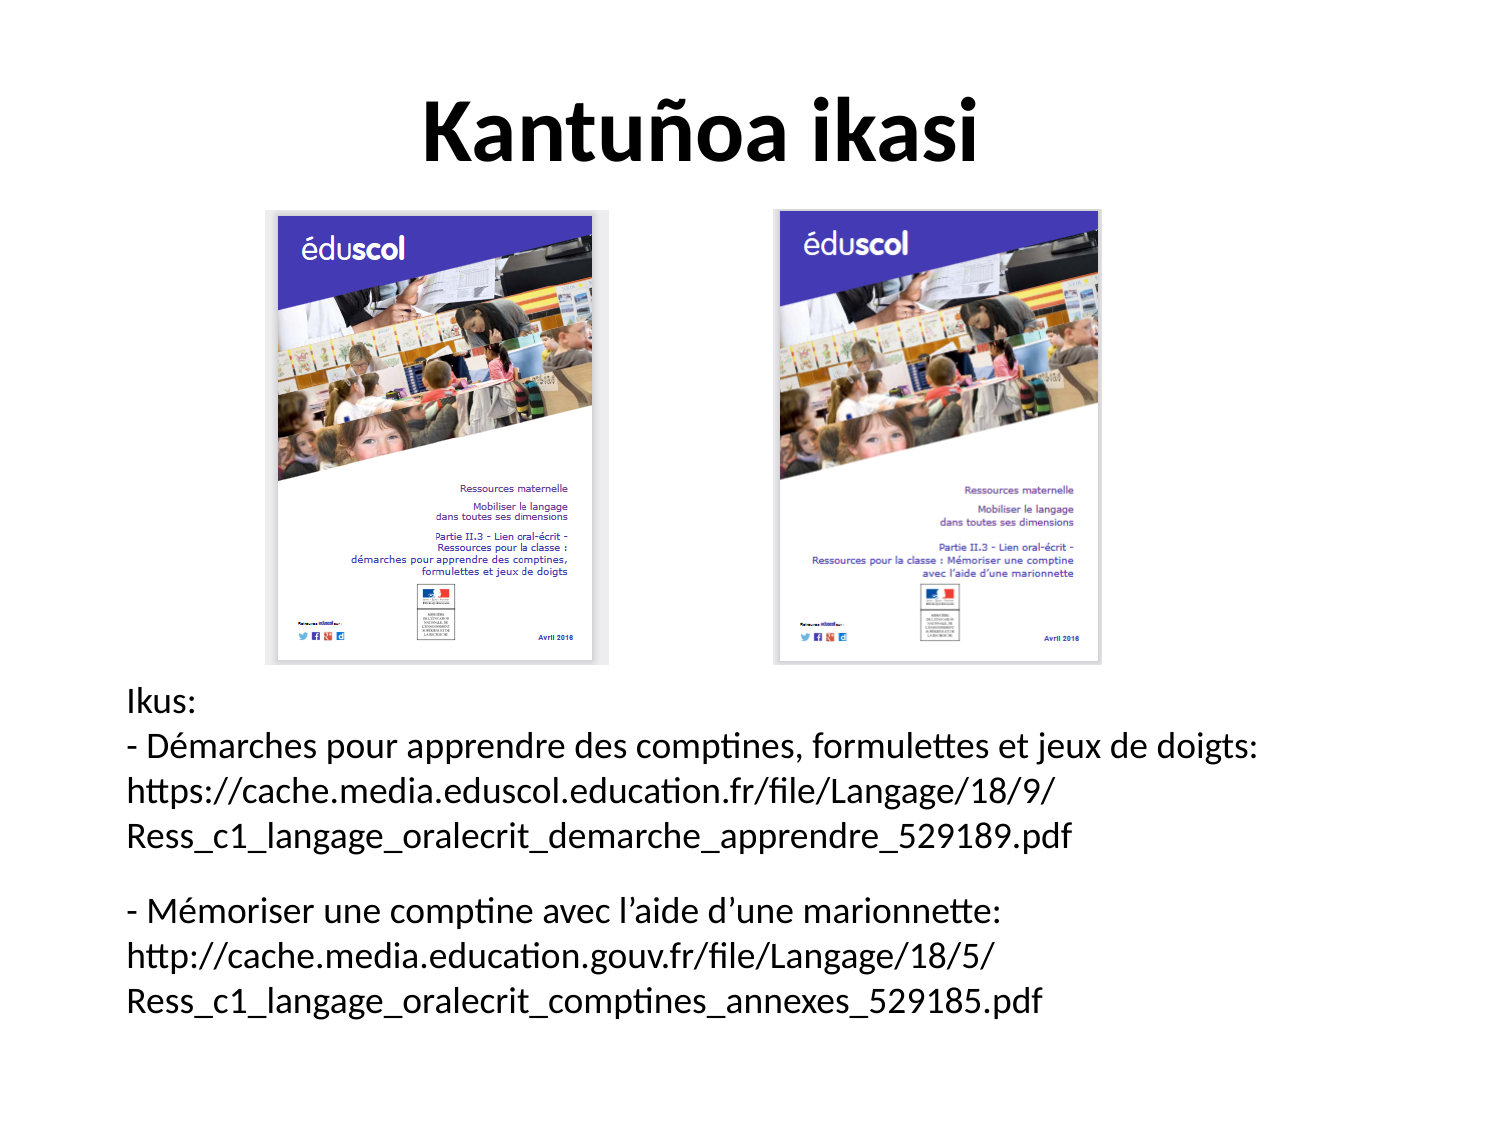

Kantuñoa ikasi
Ikus:
- Démarches pour apprendre des comptines, formulettes et jeux de doigts:
https://cache.media.eduscol.education.fr/file/Langage/18/9/Ress_c1_langage_oralecrit_demarche_apprendre_529189.pdf
- Mémoriser une comptine avec l’aide d’une marionnette:
http://cache.media.education.gouv.fr/file/Langage/18/5/Ress_c1_langage_oralecrit_comptines_annexes_529185.pdf